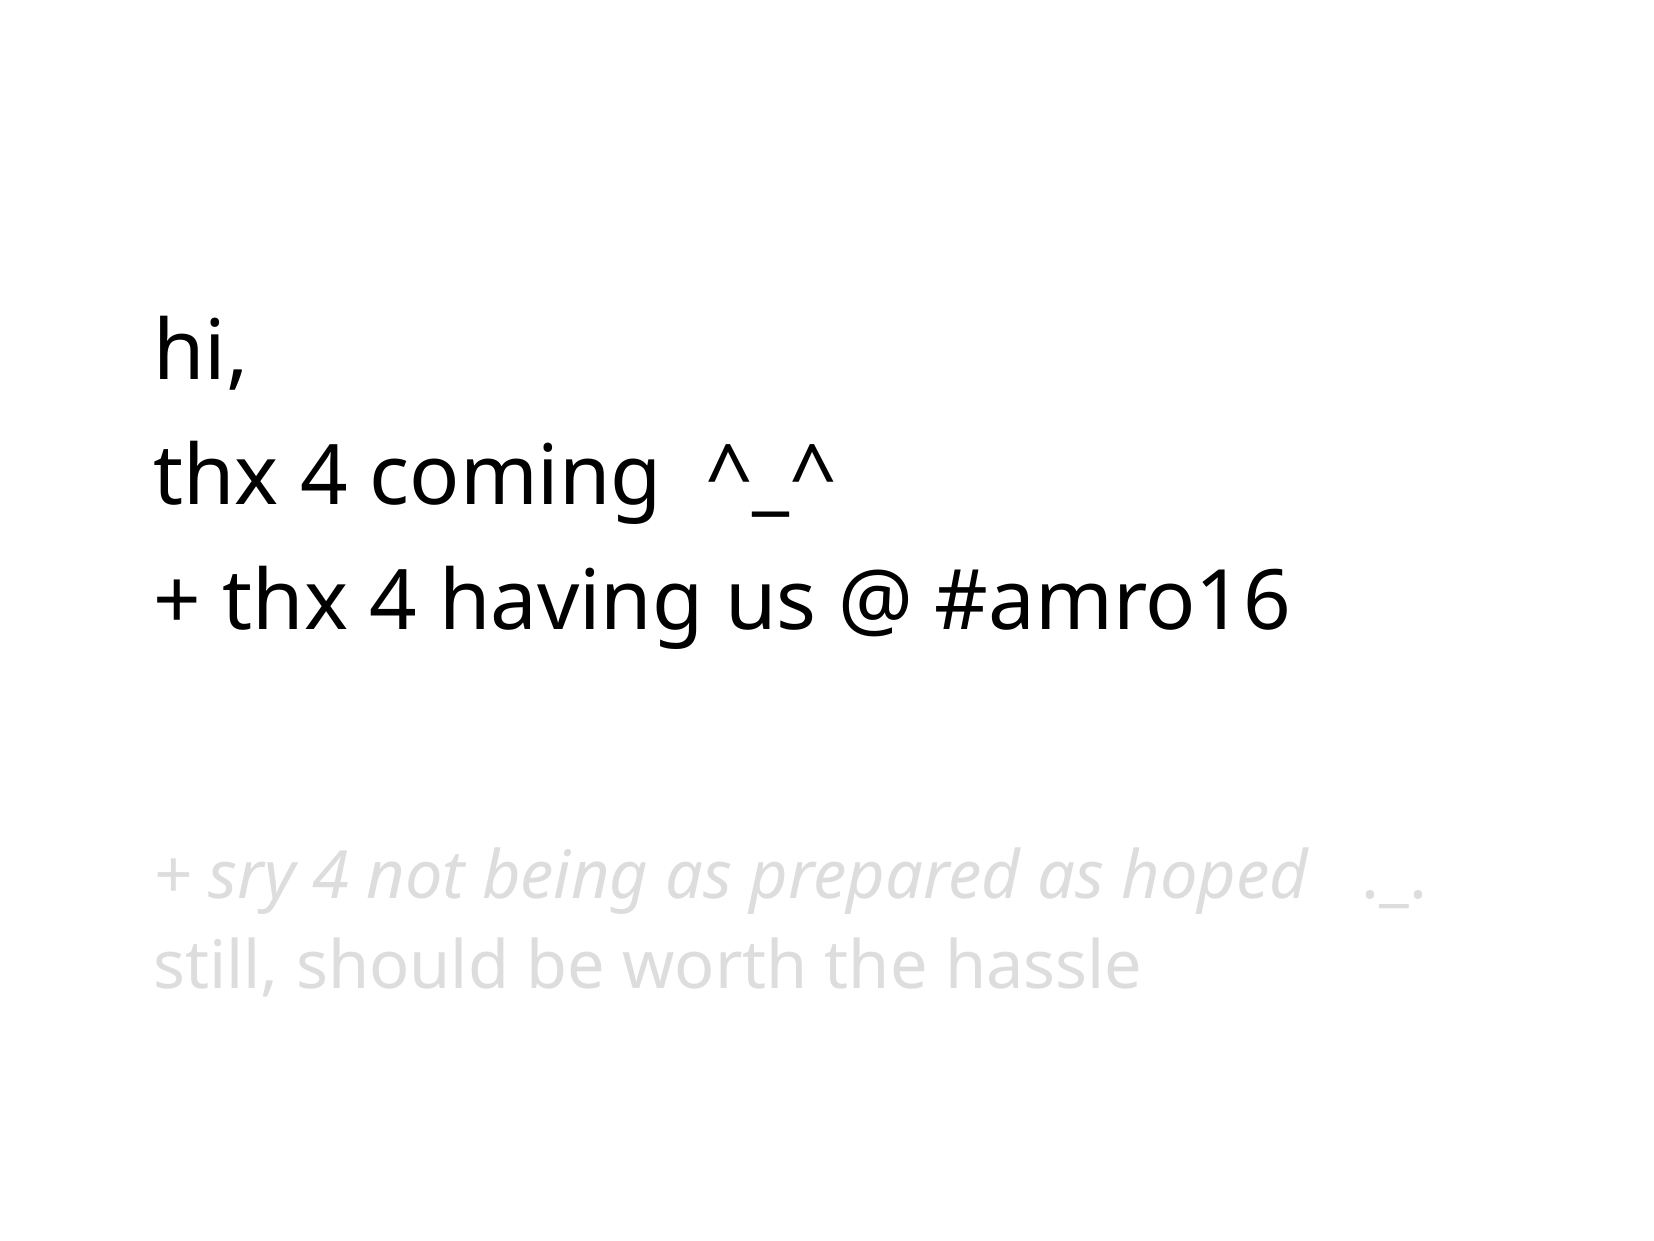

# hi,
thx 4 coming ^_^
+ thx 4 having us @ #amro16
+ sry 4 not being as prepared as hoped ._.
still, should be worth the hassle